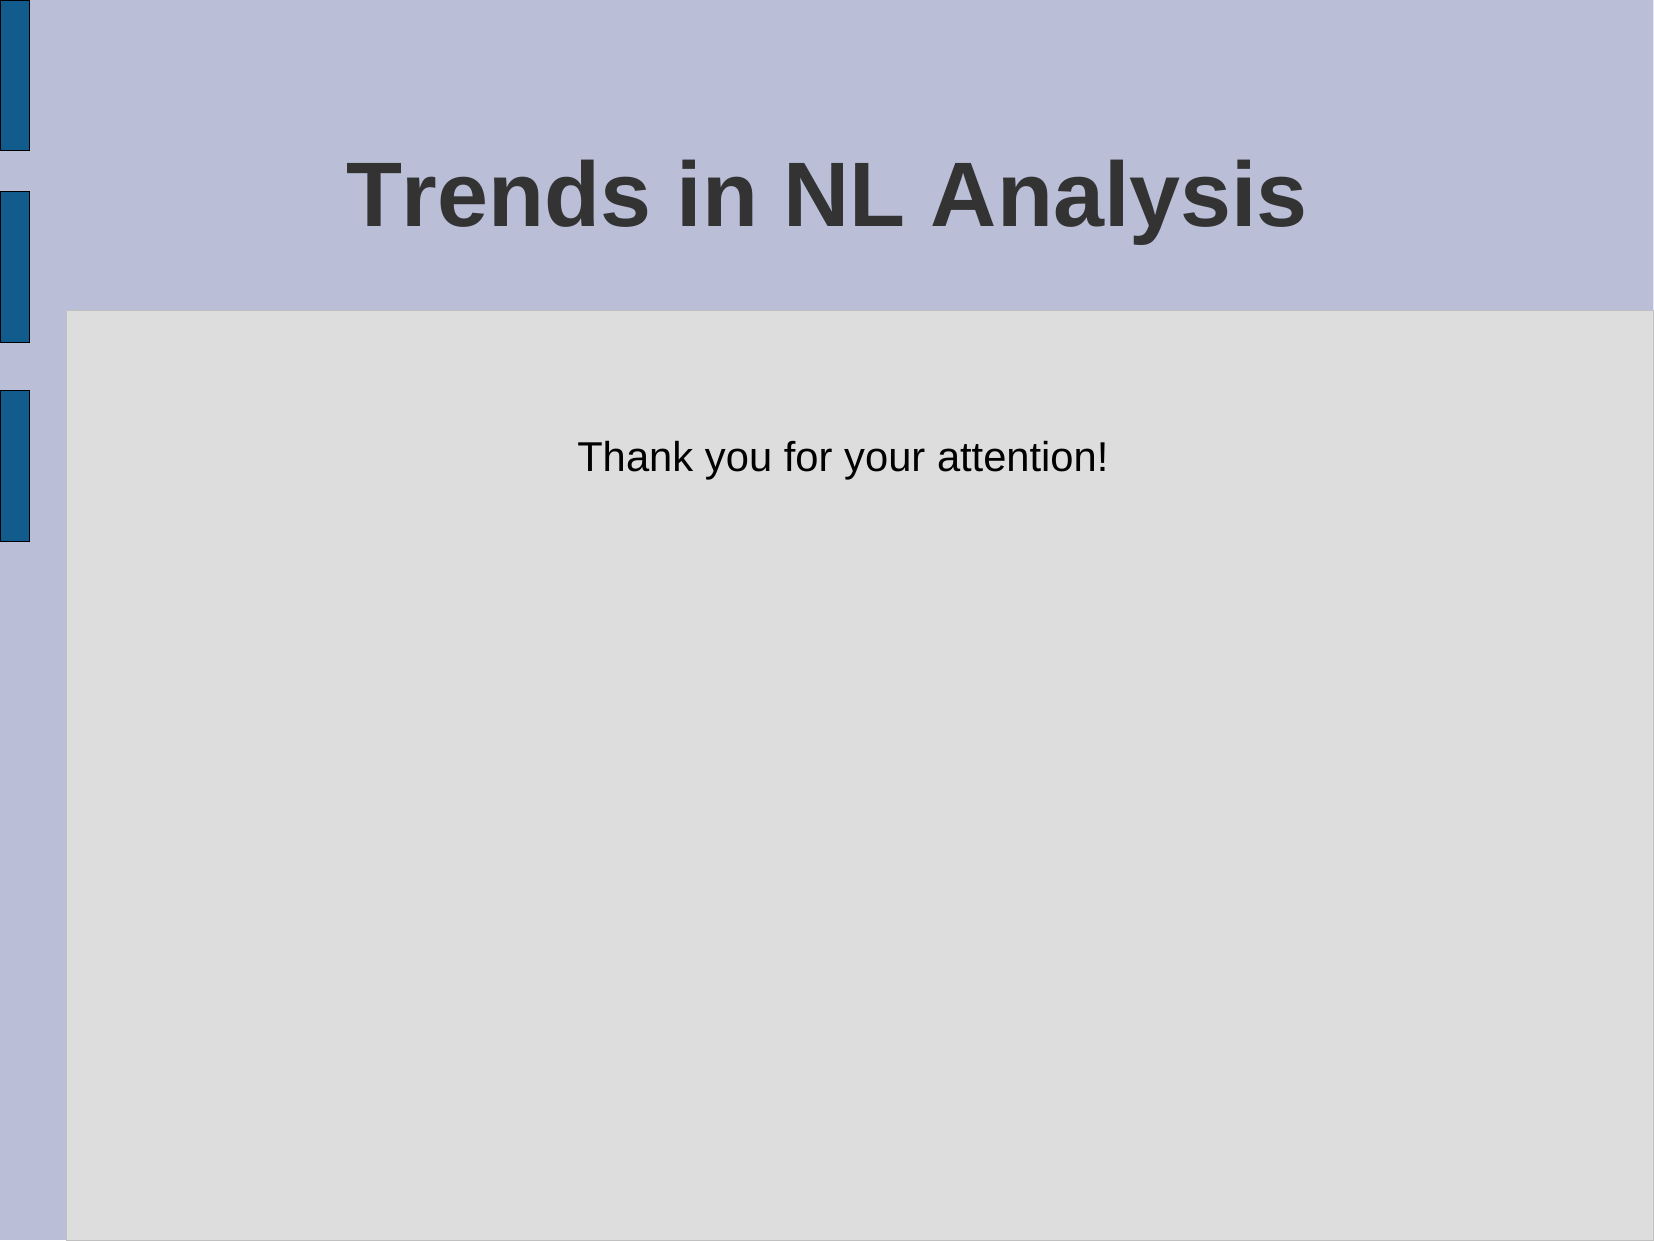

# Trends in NL Analysis
Thank you for your attention!